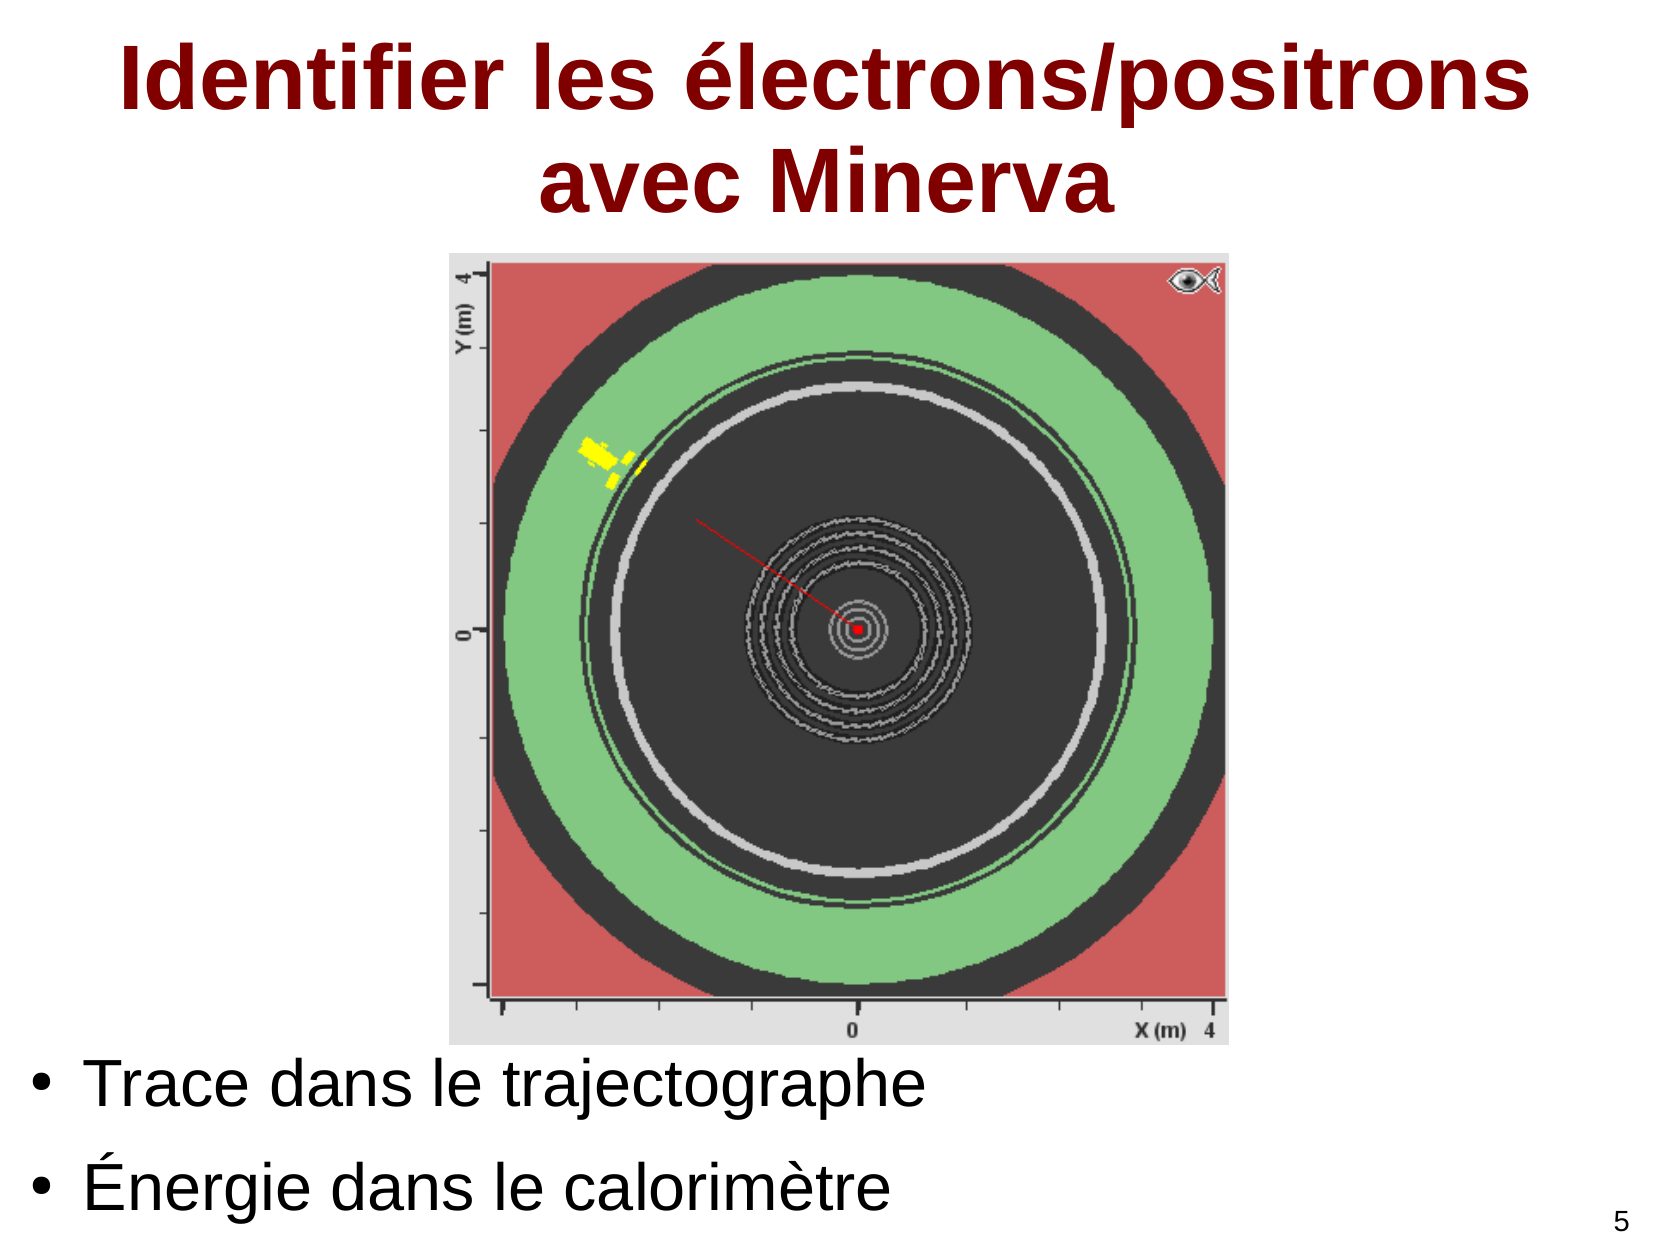

# Identifier les électrons/positrons avec Minerva
Trace dans le trajectographe
Énergie dans le calorimètre
5